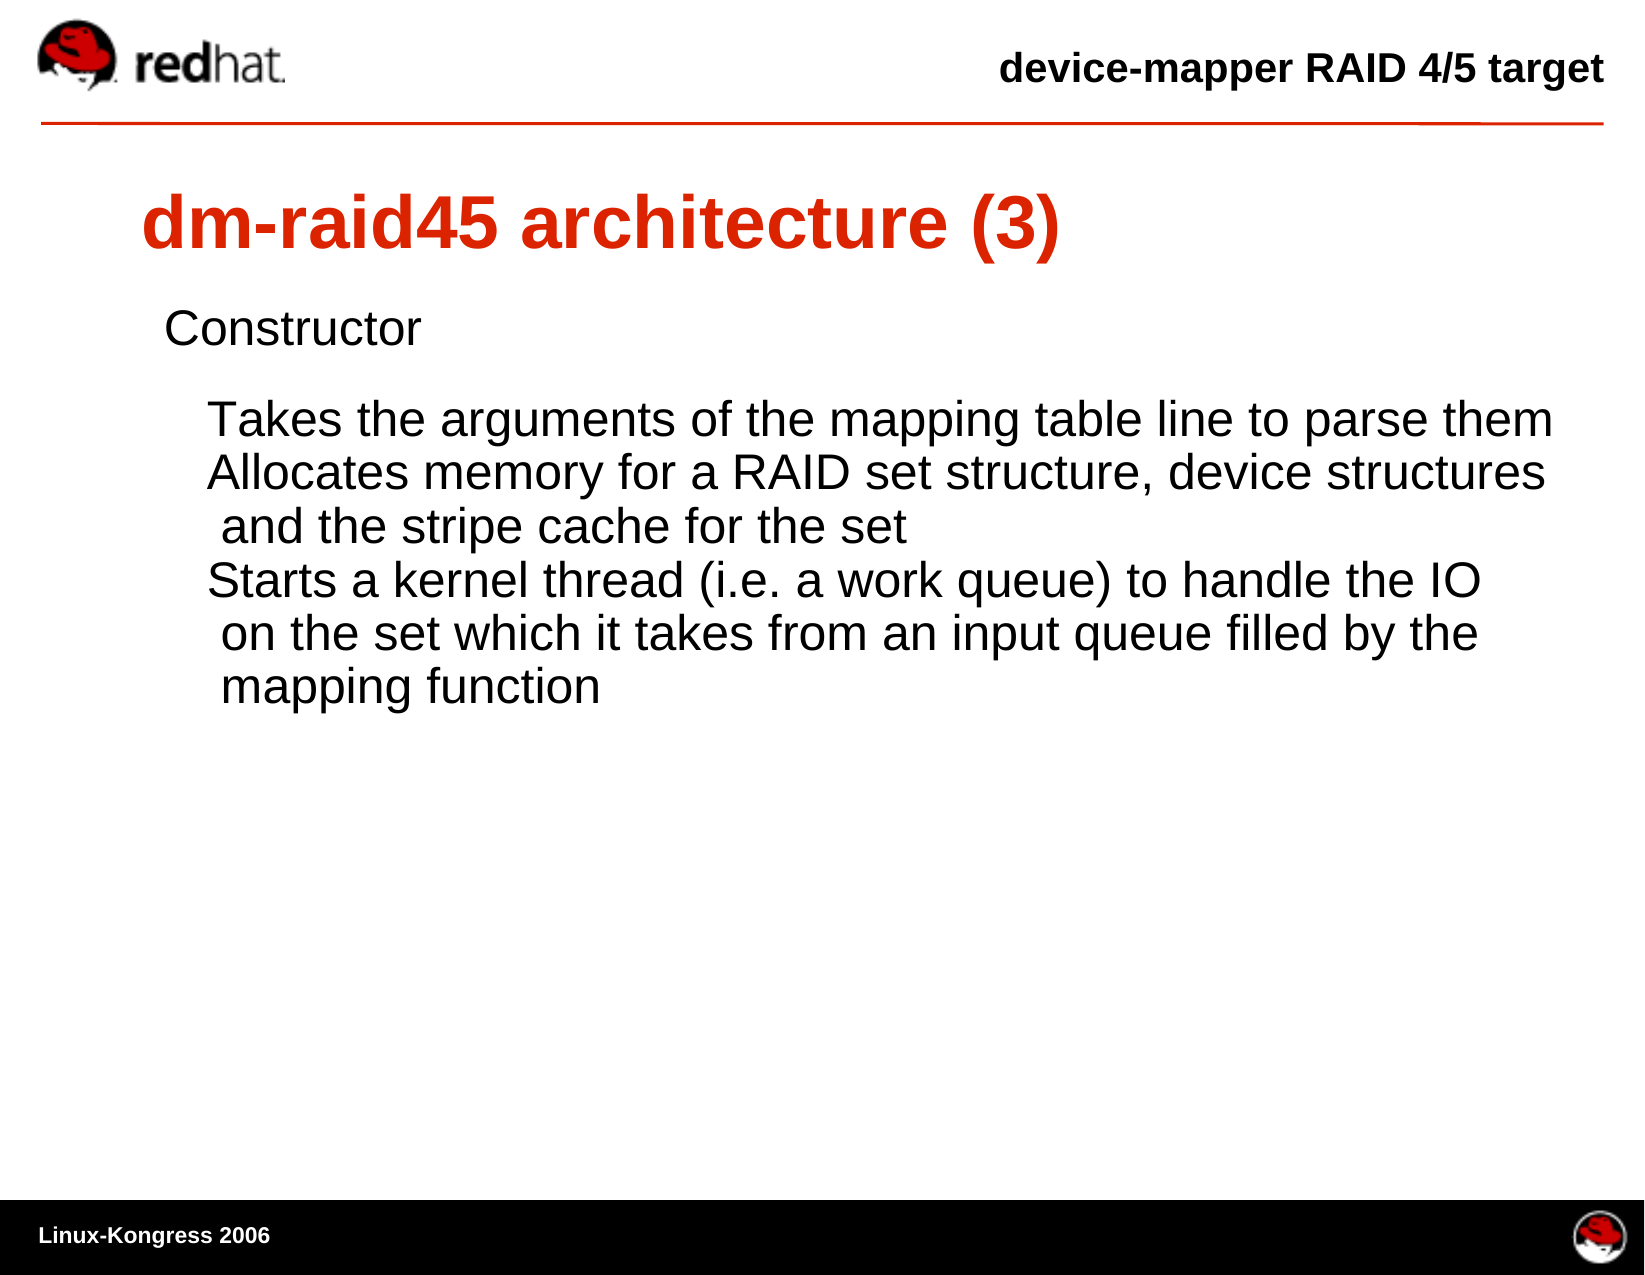

device-mapper RAID 4/5 target
dm-raid45 architecture (3)
 Constructor
 Takes the arguments of the mapping table line to parse them
 Allocates memory for a RAID set structure, device structures
 and the stripe cache for the set
 Starts a kernel thread (i.e. a work queue) to handle the IO
 on the set which it takes from an input queue filled by the
 mapping function
Linux-Kongress 2006